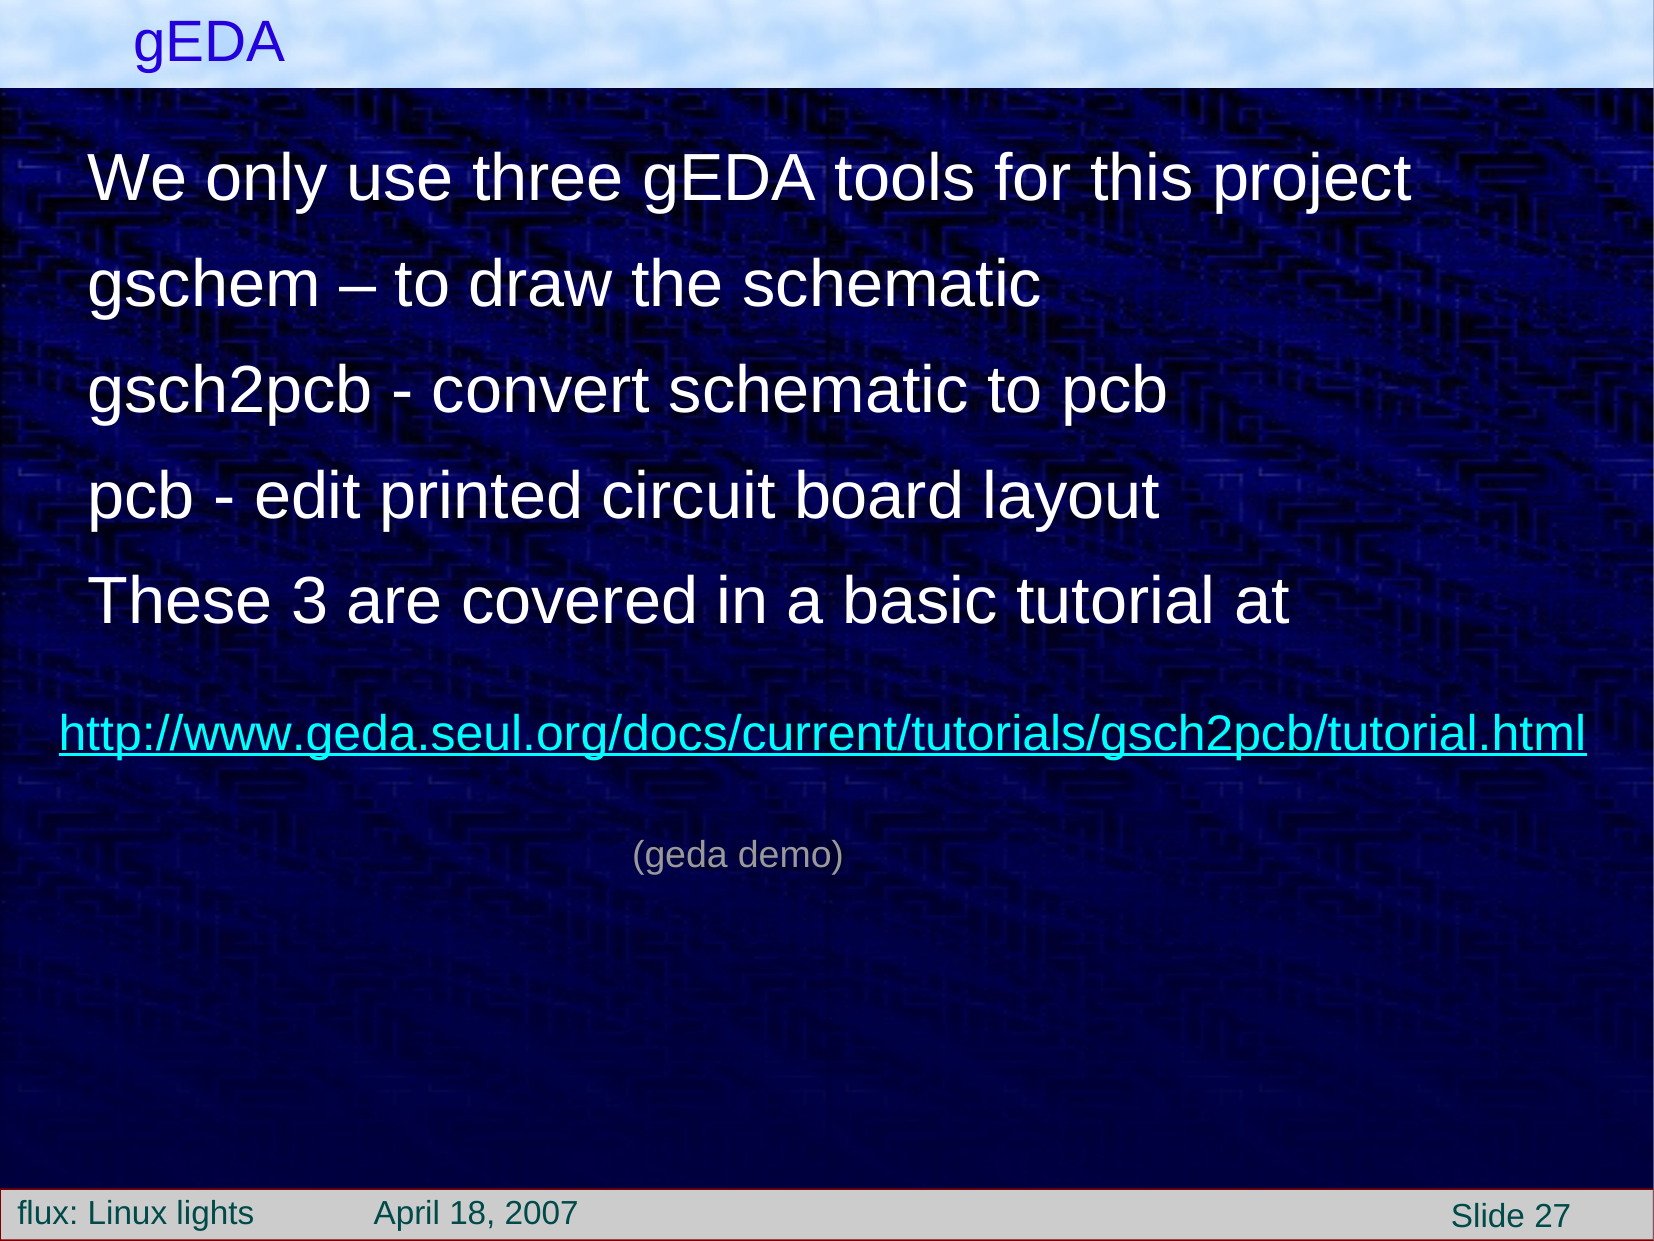

gEDA
# We only use three gEDA tools for this project
gschem – to draw the schematic
gsch2pcb - convert schematic to pcb
pcb - edit printed circuit board layout
These 3 are covered in a basic tutorial at
http://www.geda.seul.org/docs/current/tutorials/gsch2pcb/tutorial.html
(geda demo)
flux: Linux lights	April 18, 2007
Slide